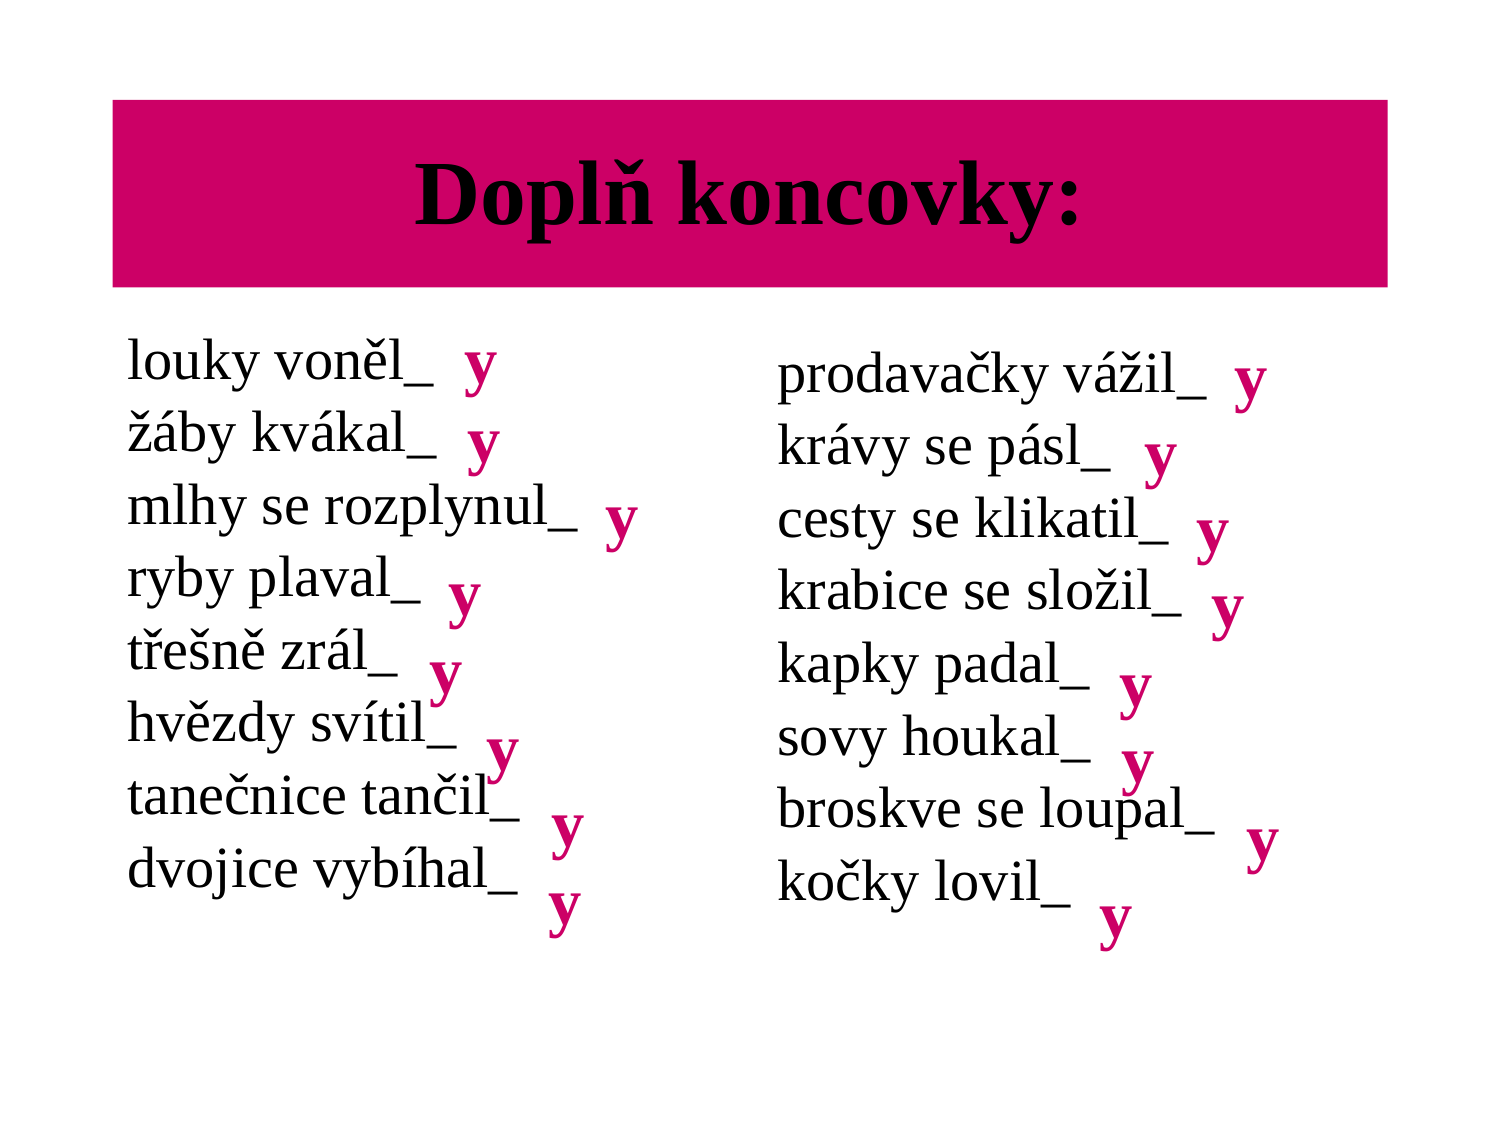

# Doplň koncovky:
y
louky voněl_
žáby kvákal_
mlhy se rozplynul_
ryby plaval_
třešně zrál_
hvězdy svítil_
tanečnice tančil_
dvojice vybíhal_
y
prodavačky vážil_
krávy se pásl_
cesty se klikatil_
krabice se složil_
kapky padal_
sovy houkal_
broskve se loupal_
kočky lovil_
y
y
y
y
y
y
y
y
y
y
y
y
y
y